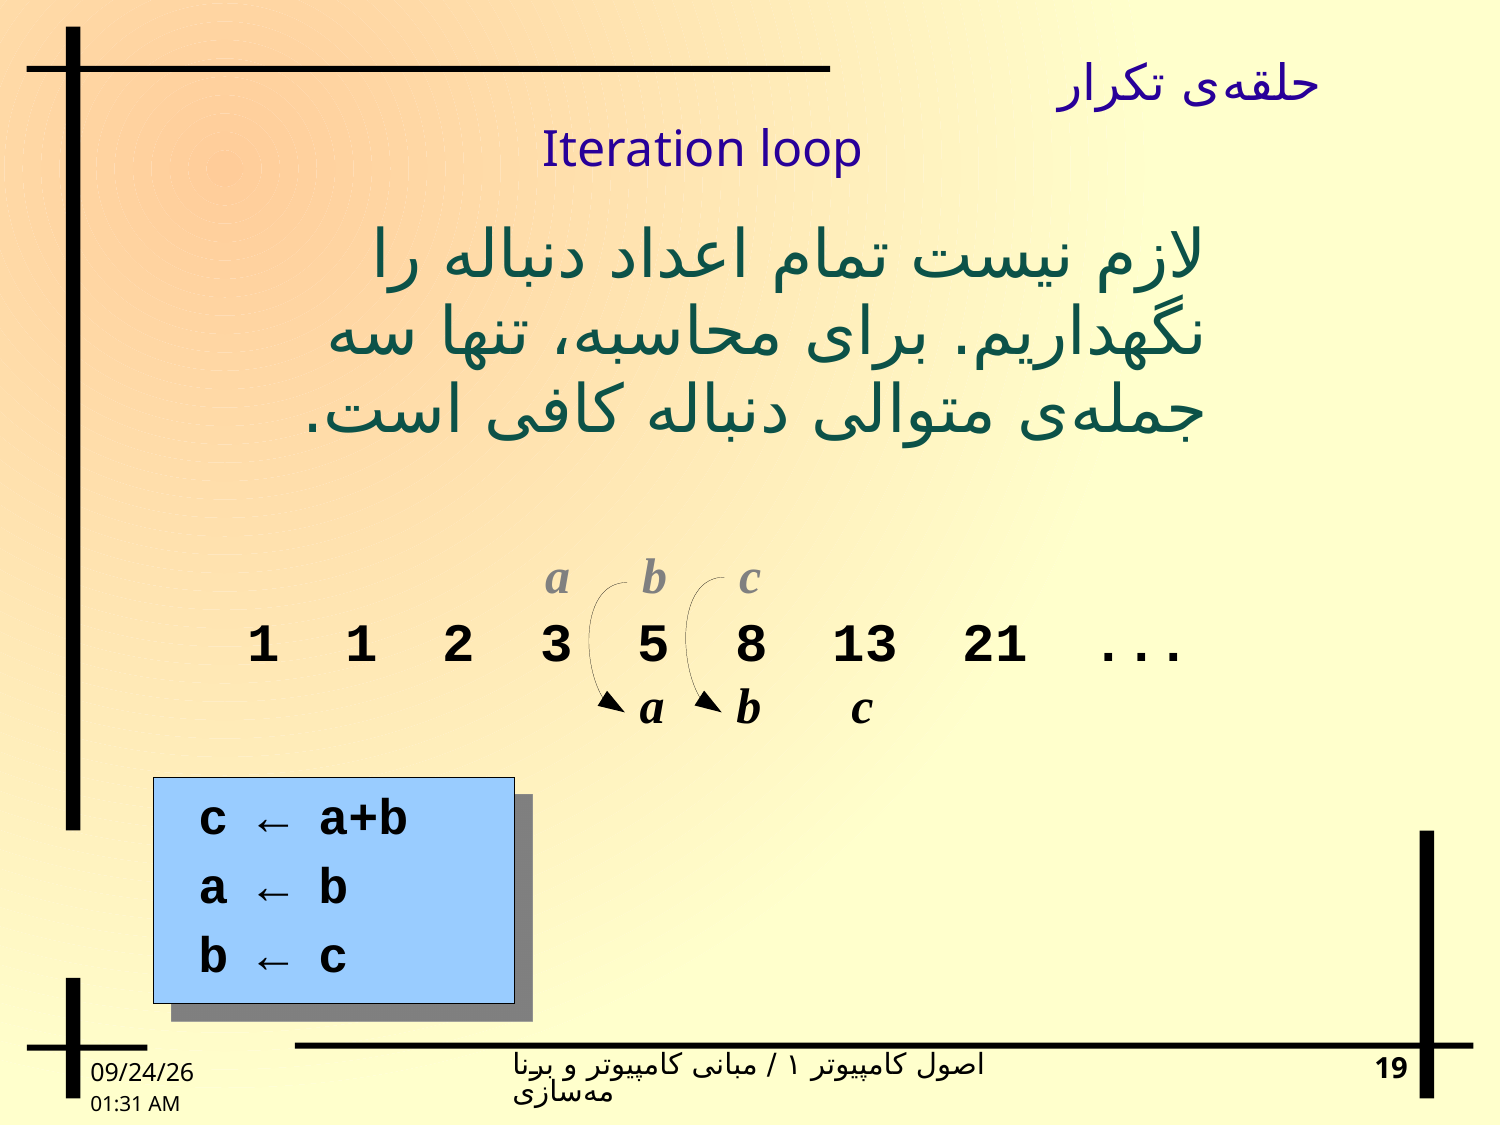

# حلقه‌ی تکرار Iteration loop
لازم نیست تمام اعداد دنباله را نگهداریم. برای محاسبه، تنها سه جمله‌ی متوالی دنباله کافی است.
a
b
c
1 1 2 3 5 8 13 21 ...
a
b
c
 c ← a+b
 a ← b
 b ← c
اصول کامپیوتر ۱ / مبانی کامپیوتر و برنامه‌سازی
19